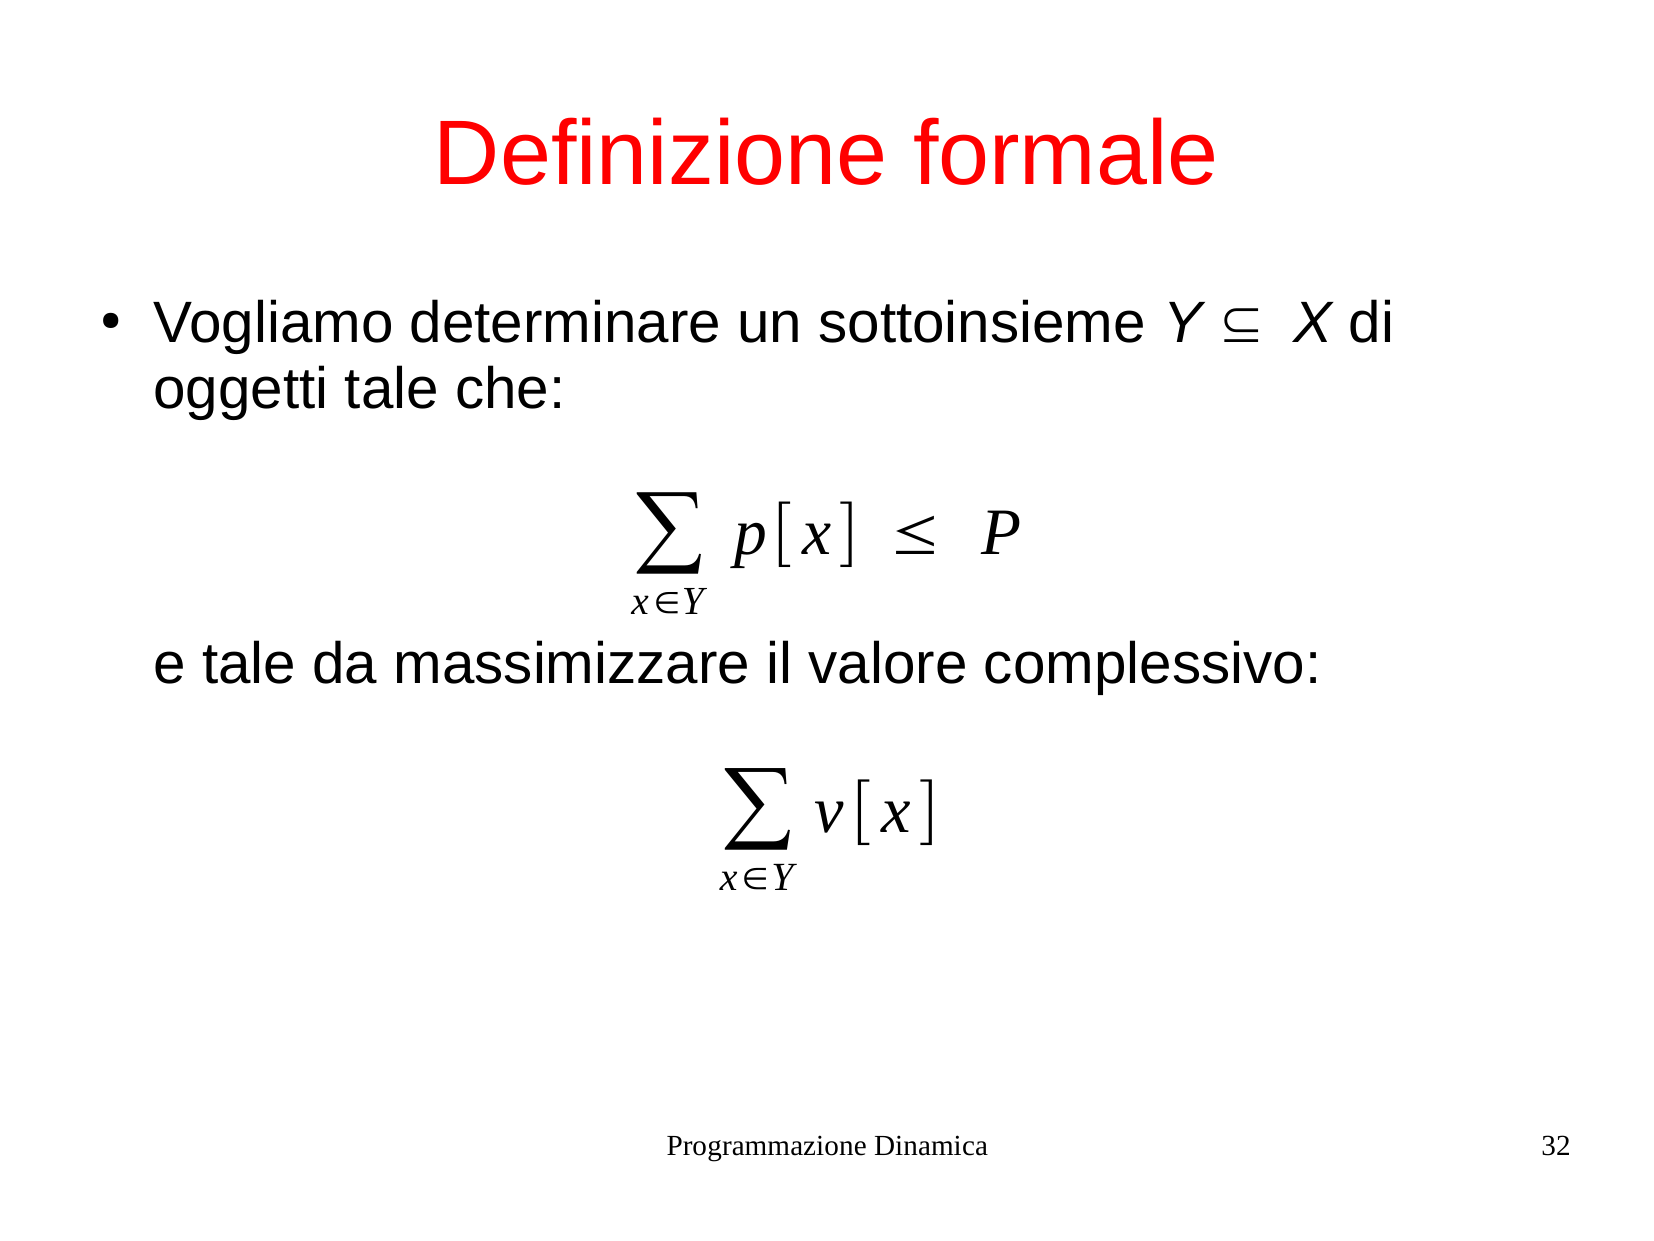

# Definizione formale
Vogliamo determinare un sottoinsieme Y  X di oggetti tale che:
e tale da massimizzare il valore complessivo:
Programmazione Dinamica
32